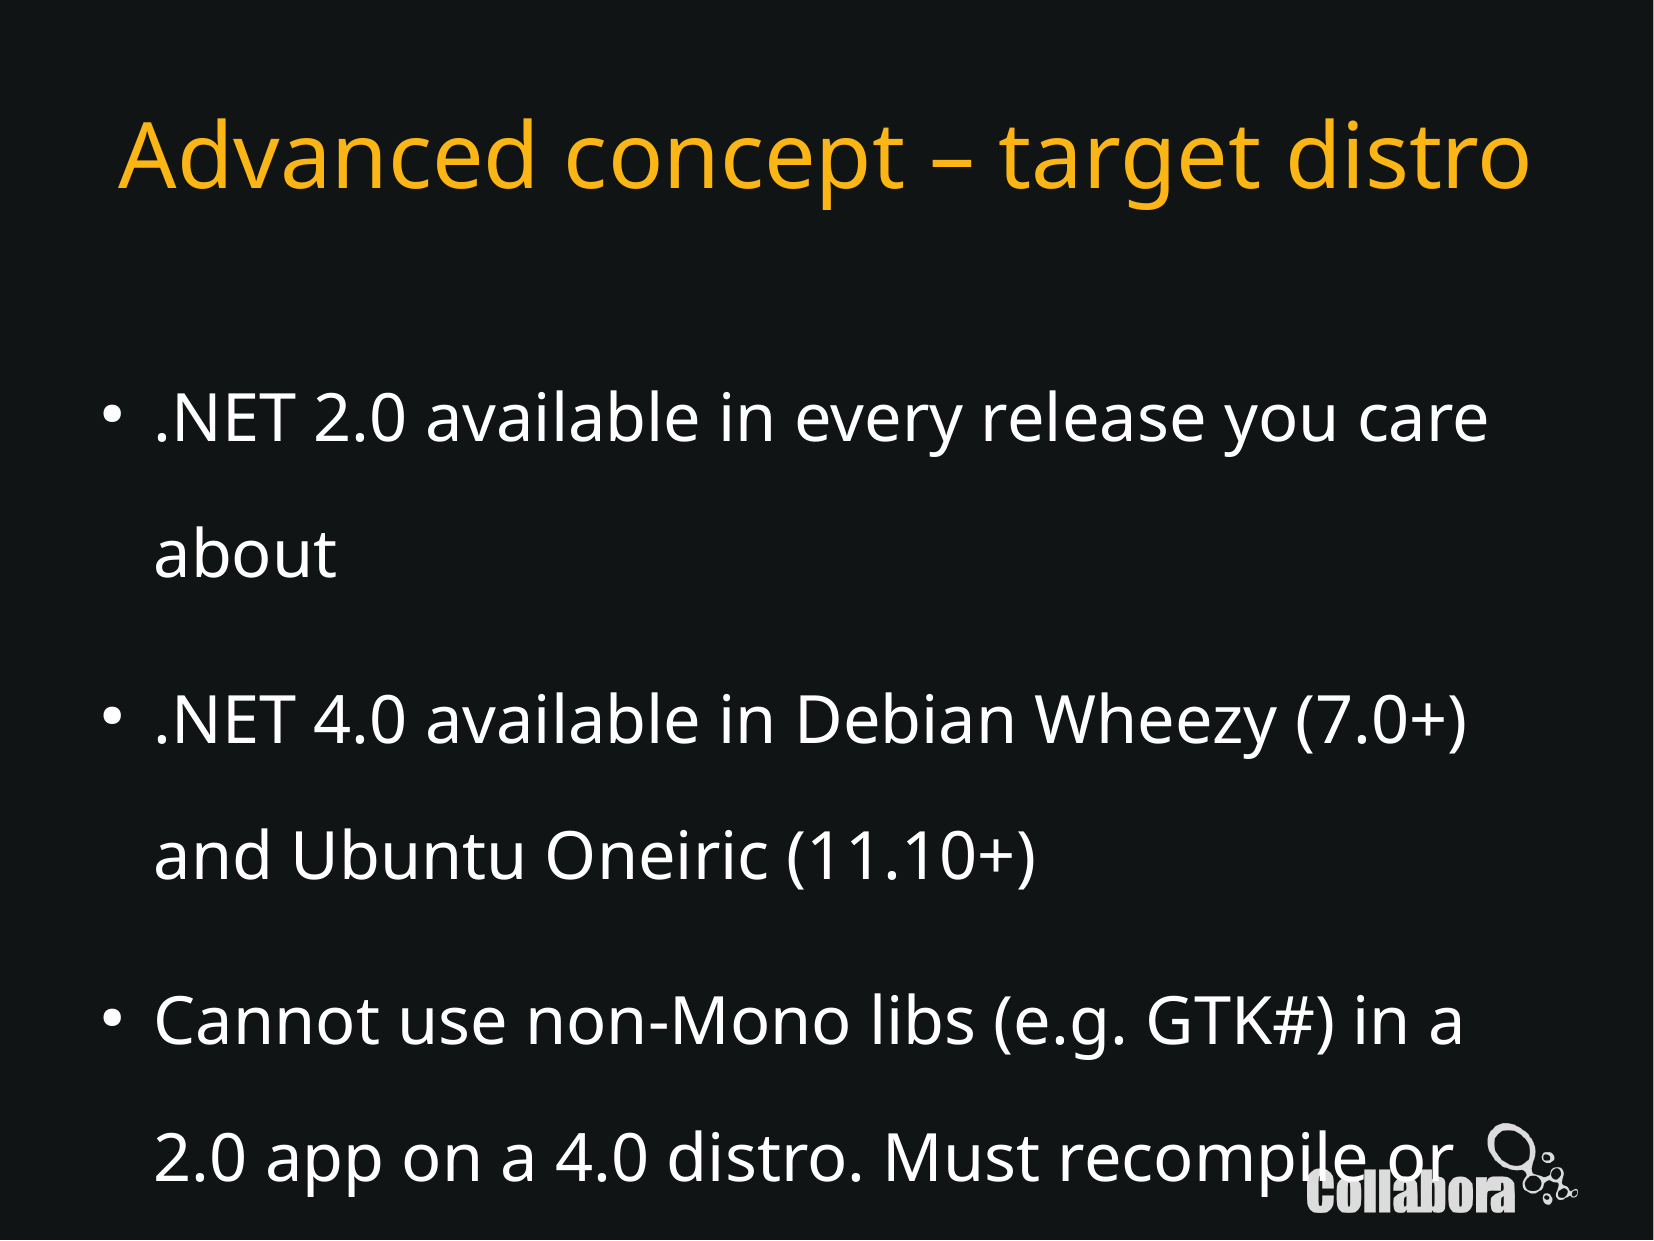

# Advanced concept – target distro
.NET 2.0 available in every release you care about
.NET 4.0 available in Debian Wheezy (7.0+) and Ubuntu Oneiric (11.10+)
Cannot use non-Mono libs (e.g. GTK#) in a 2.0 app on a 4.0 distro. Must recompile or add a –runtime flag to launcher